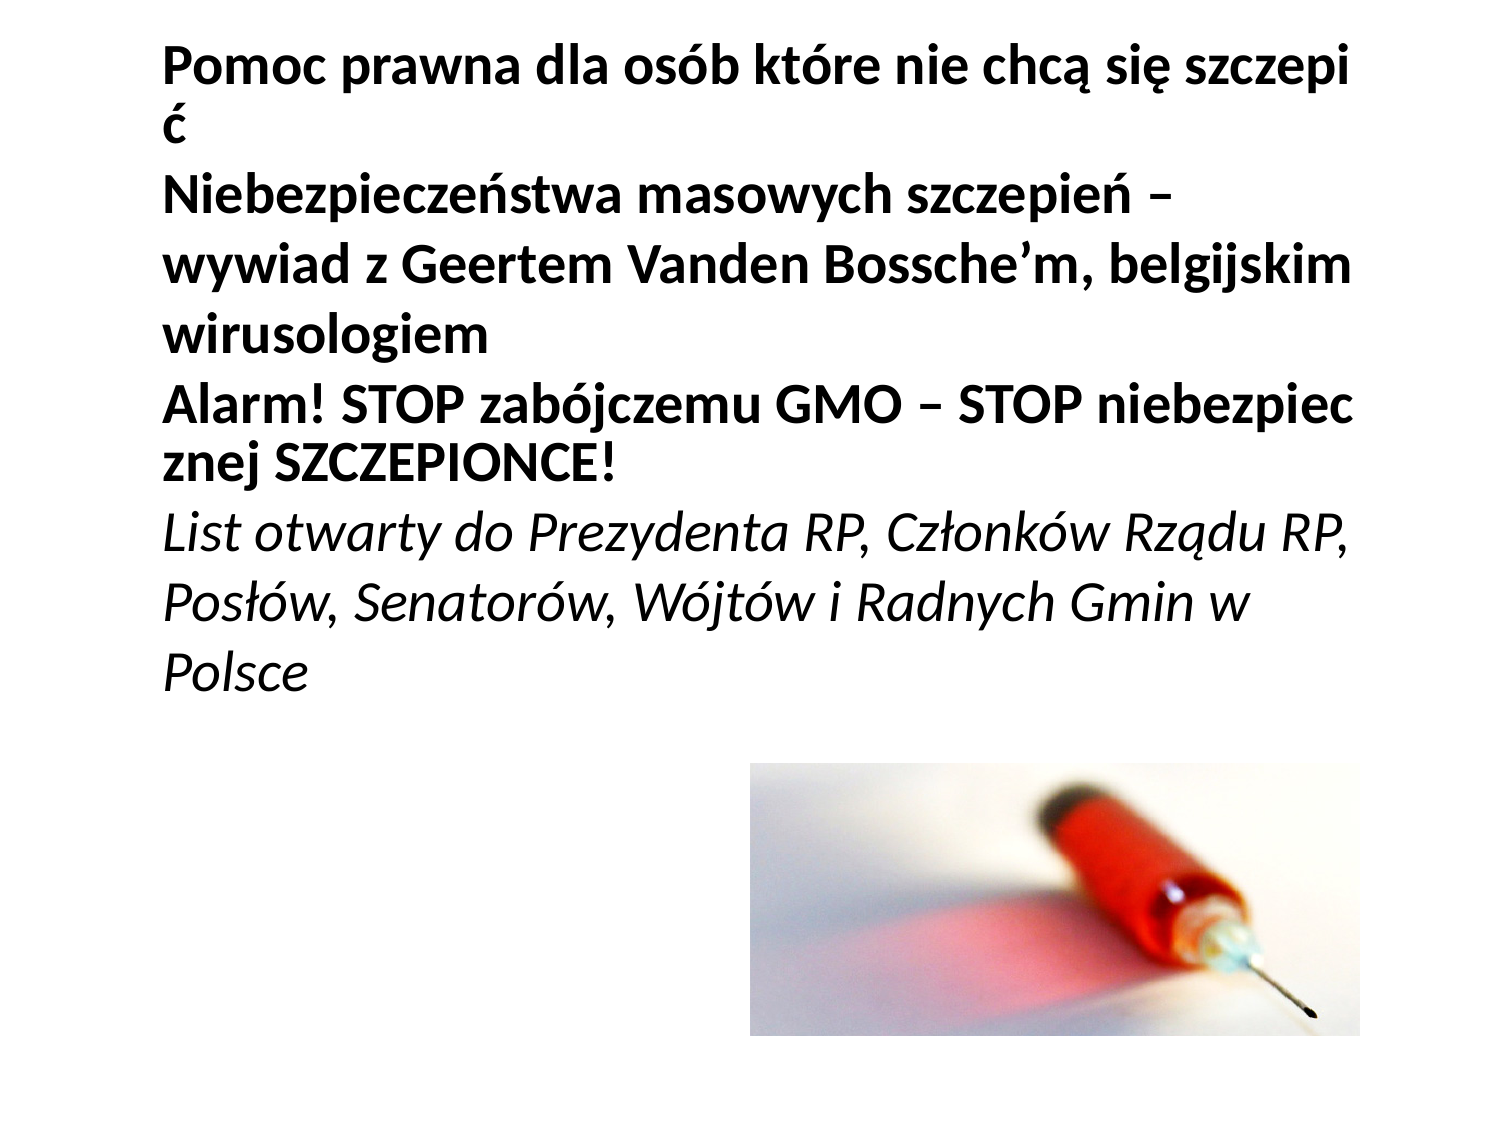

Pomoc prawna dla osób które nie chcą się szczepić
Niebezpieczeństwa masowych szczepień – wywiad z Geertem Vanden Bossche’m, belgijskim wirusologiem
Alarm! STOP zabójczemu GMO – STOP niebezpiecznej SZCZEPIONCE!
List otwarty do Prezydenta RP, Członków Rządu RP, Posłów, Senatorów, Wójtów i Radnych Gmin w Polsce